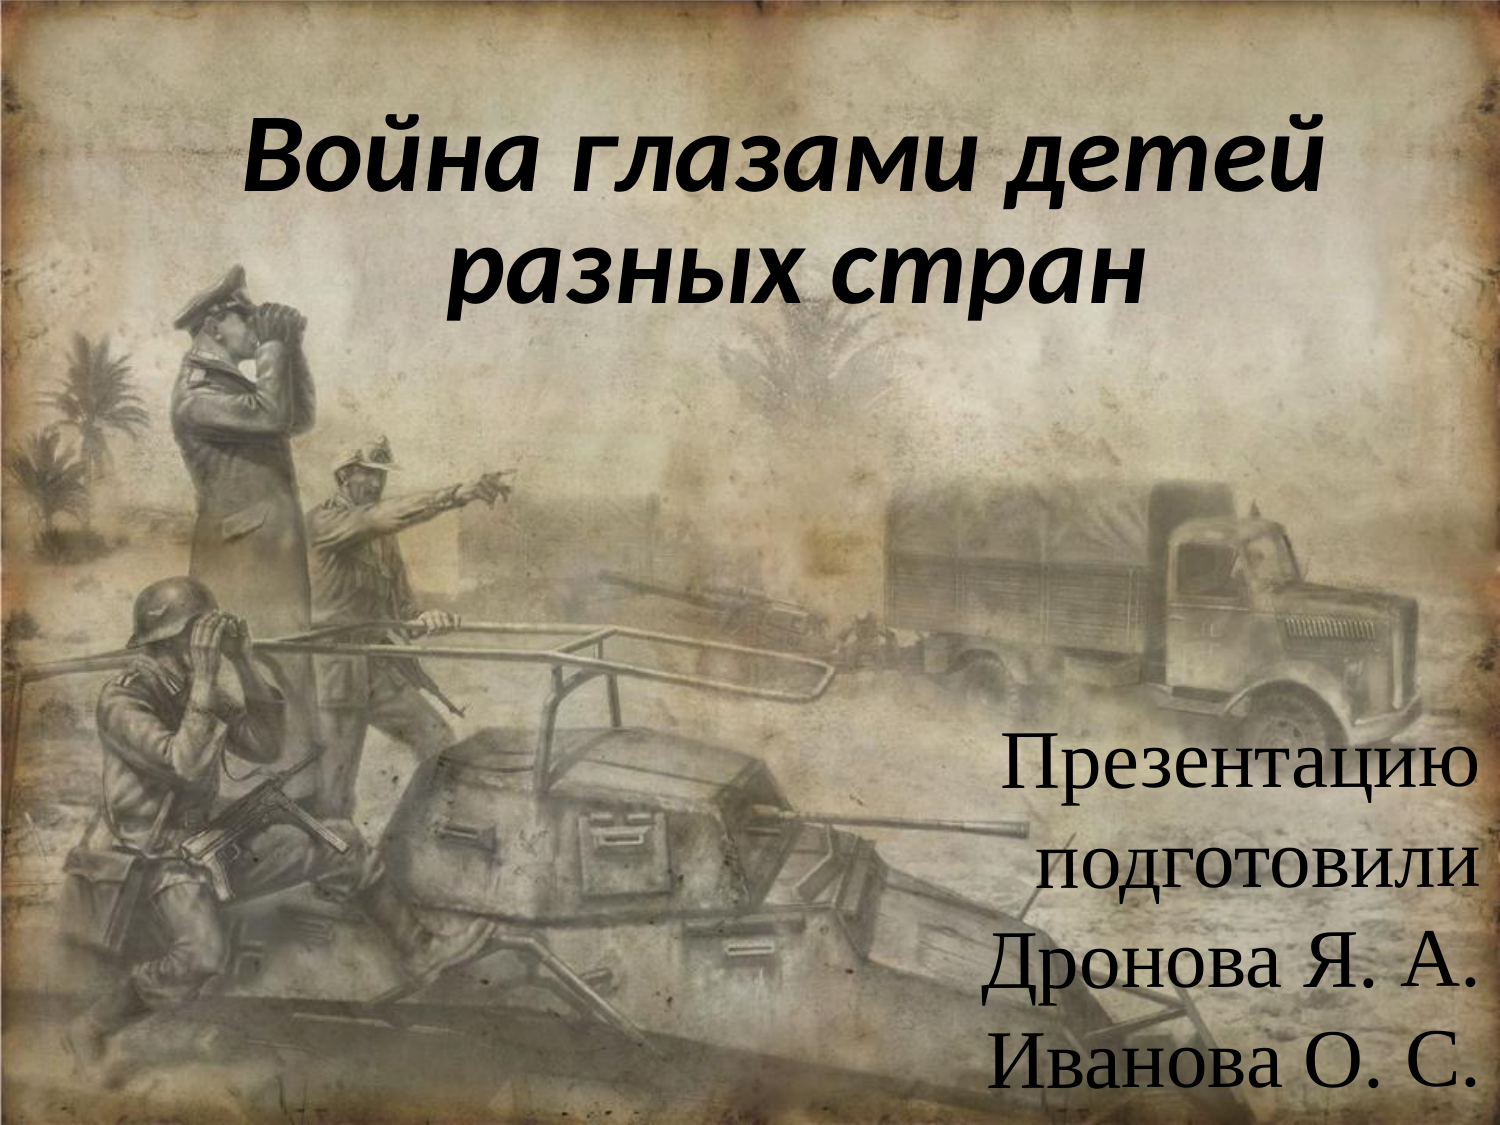

Война глазами детей
разных стран
# Презентацию подготовили Дронова Я. А.
Иванова О. С.